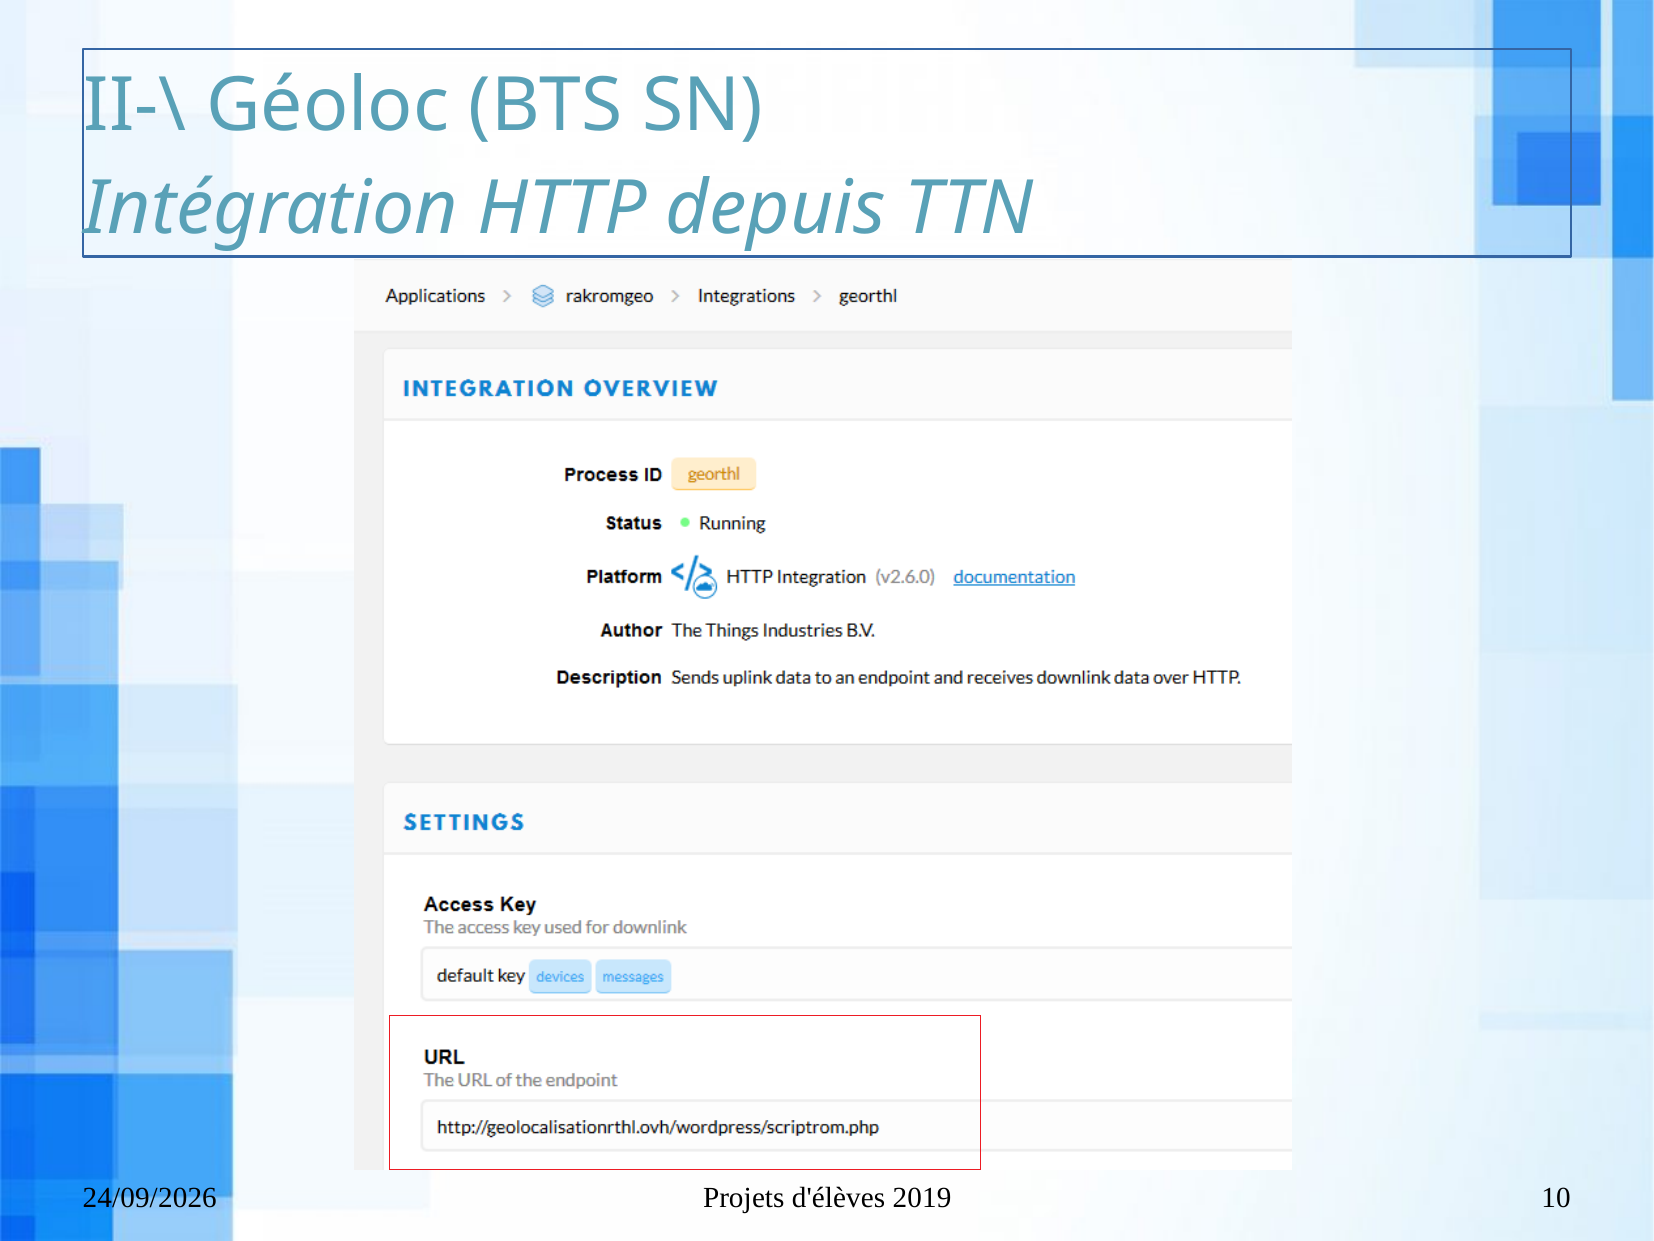

# II-\ Géoloc (BTS SN) Intégration HTTP depuis TTN
Projets d'élèves 2019
10